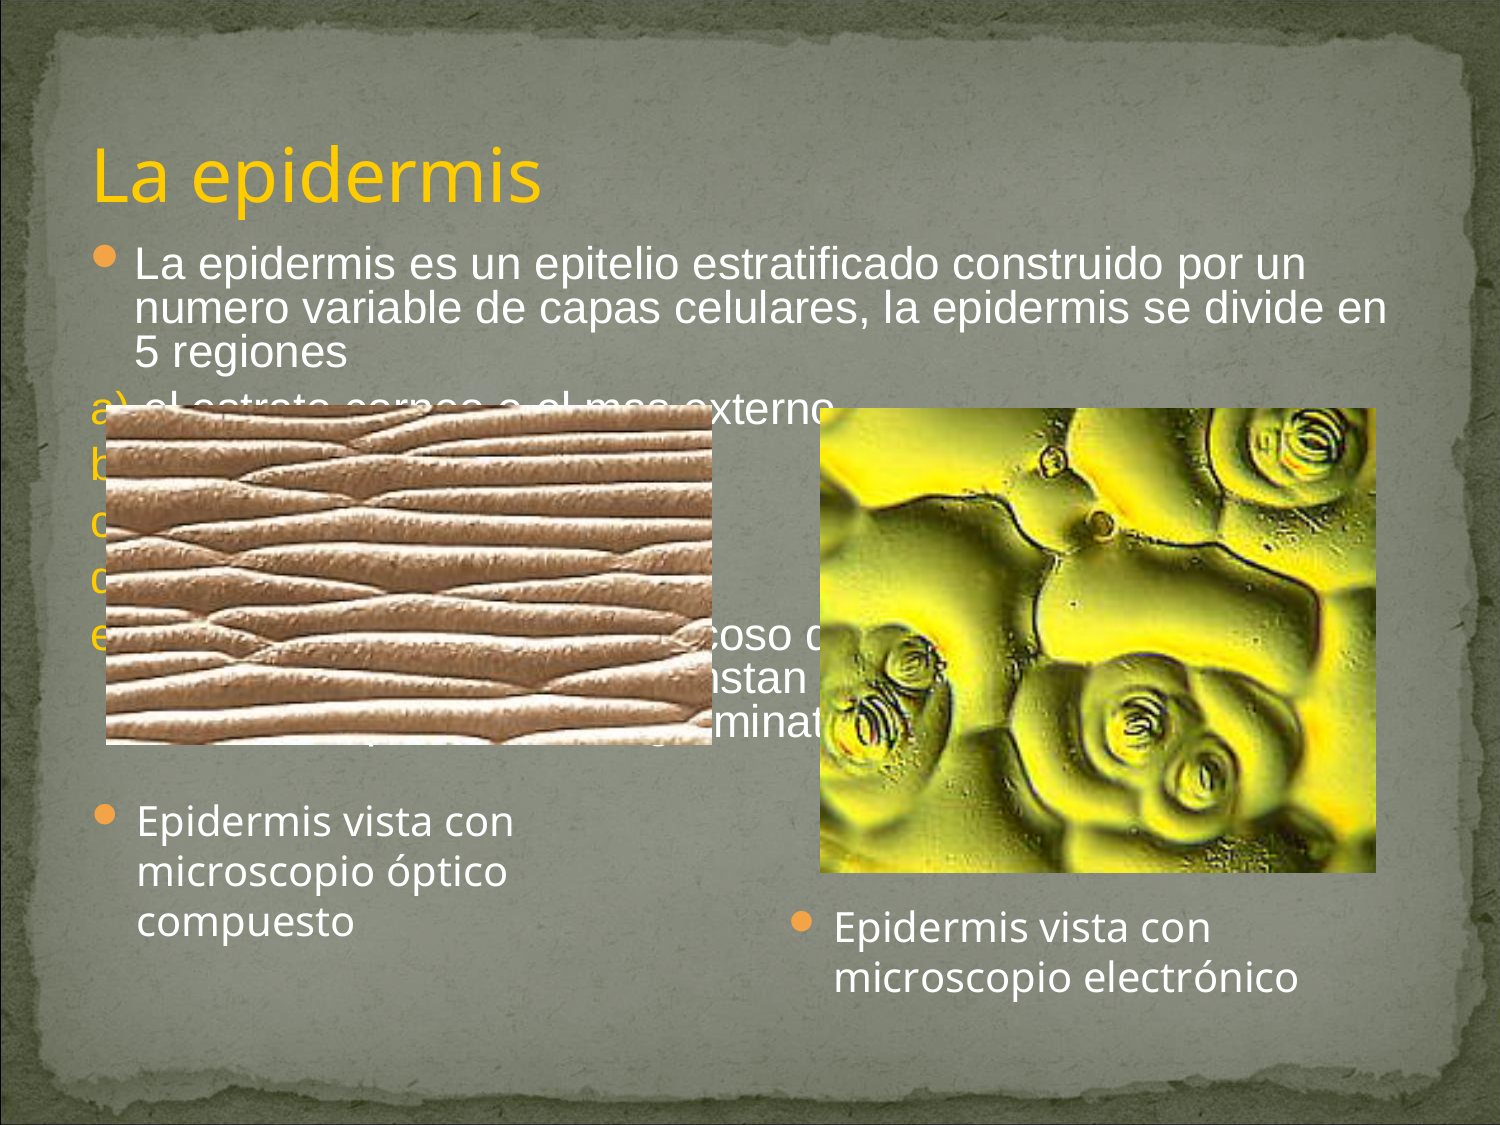

# La epidermis
La epidermis es un epitelio estratificado construido por un numero variable de capas celulares, la epidermis se divide en 5 regiones
a) el estrato corneo o el mas externo
b) el estrato lucido
c) el estrato espinoso
d) el estrato granuloso
e) el estrato germinativo o mucoso que es el mas interno, las tres capas mas externas constan de células muertas eliminadas por el estrato germinativo
Epidermis vista con microscopio óptico compuesto
Epidermis vista con microscopio electrónico